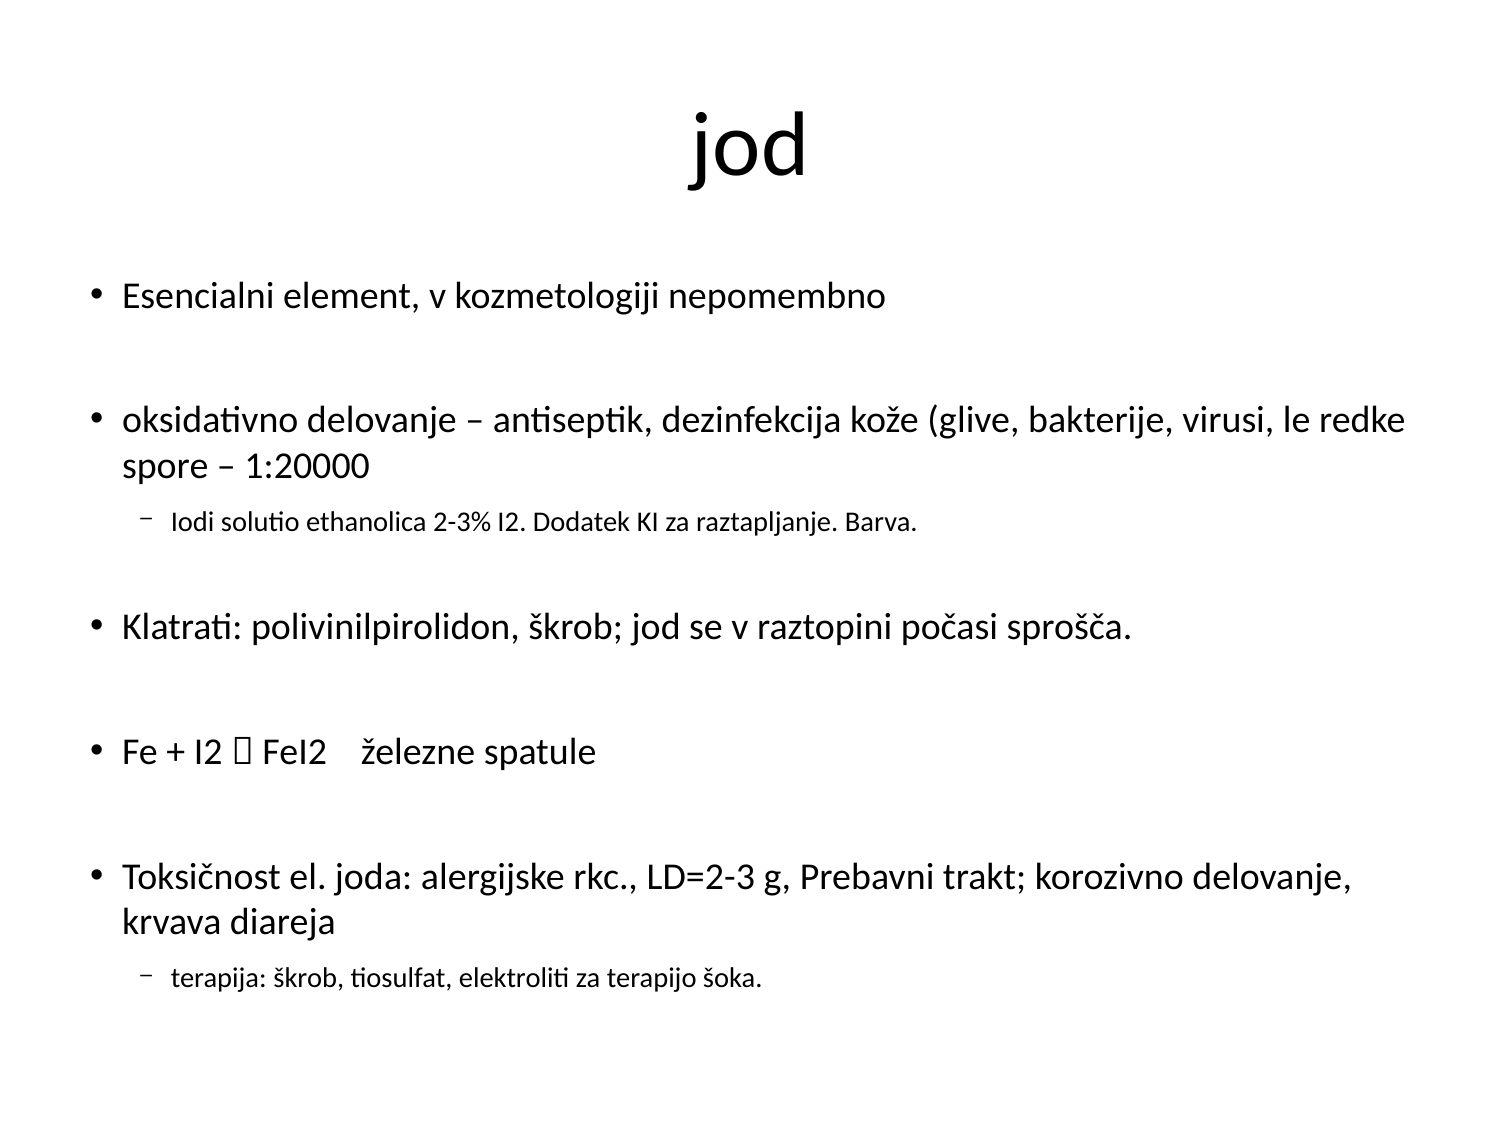

# jod
Esencialni element, v kozmetologiji nepomembno
oksidativno delovanje – antiseptik, dezinfekcija kože (glive, bakterije, virusi, le redke spore – 1:20000
Iodi solutio ethanolica 2-3% I2. Dodatek KI za raztapljanje. Barva.
Klatrati: polivinilpirolidon, škrob; jod se v raztopini počasi sprošča.
Fe + I2  FeI2 železne spatule
Toksičnost el. joda: alergijske rkc., LD=2-3 g, Prebavni trakt; korozivno delovanje, krvava diareja
terapija: škrob, tiosulfat, elektroliti za terapijo šoka.